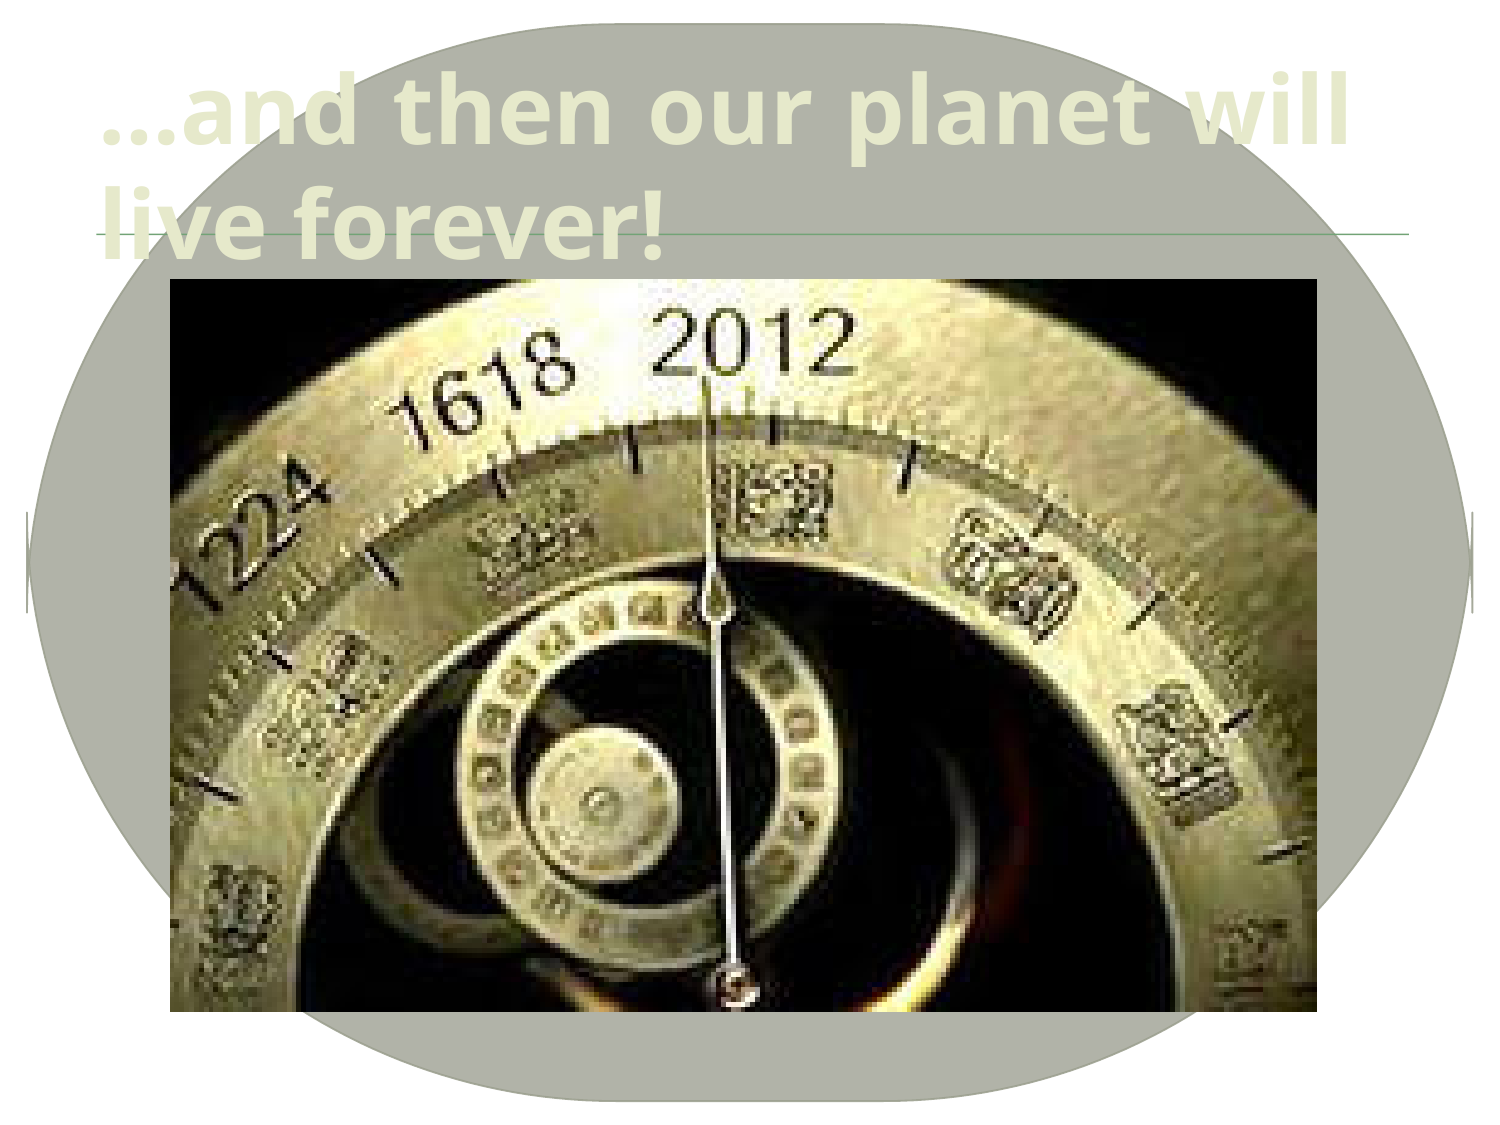

# …and then our planet will live forever!